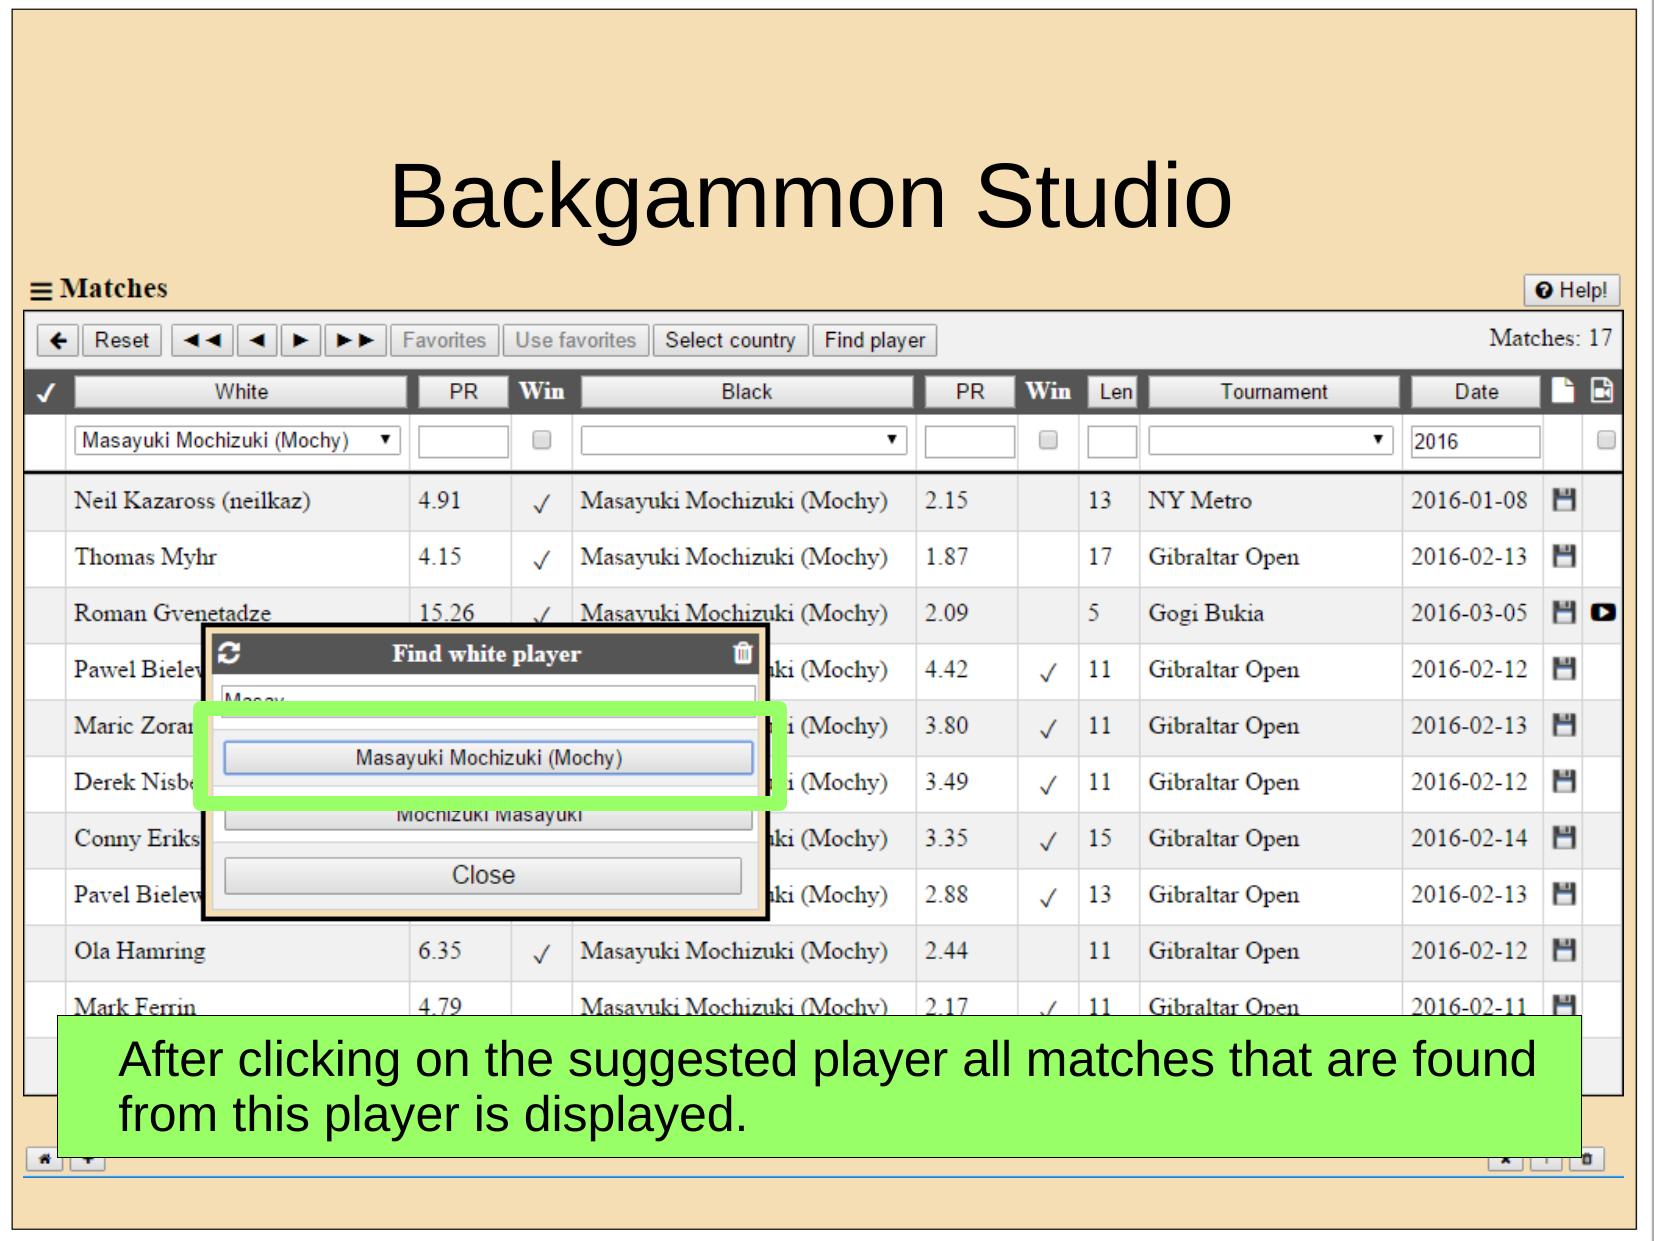

# Backgammon Studio
After clicking on the suggested player all matches that are found
from this player is displayed.